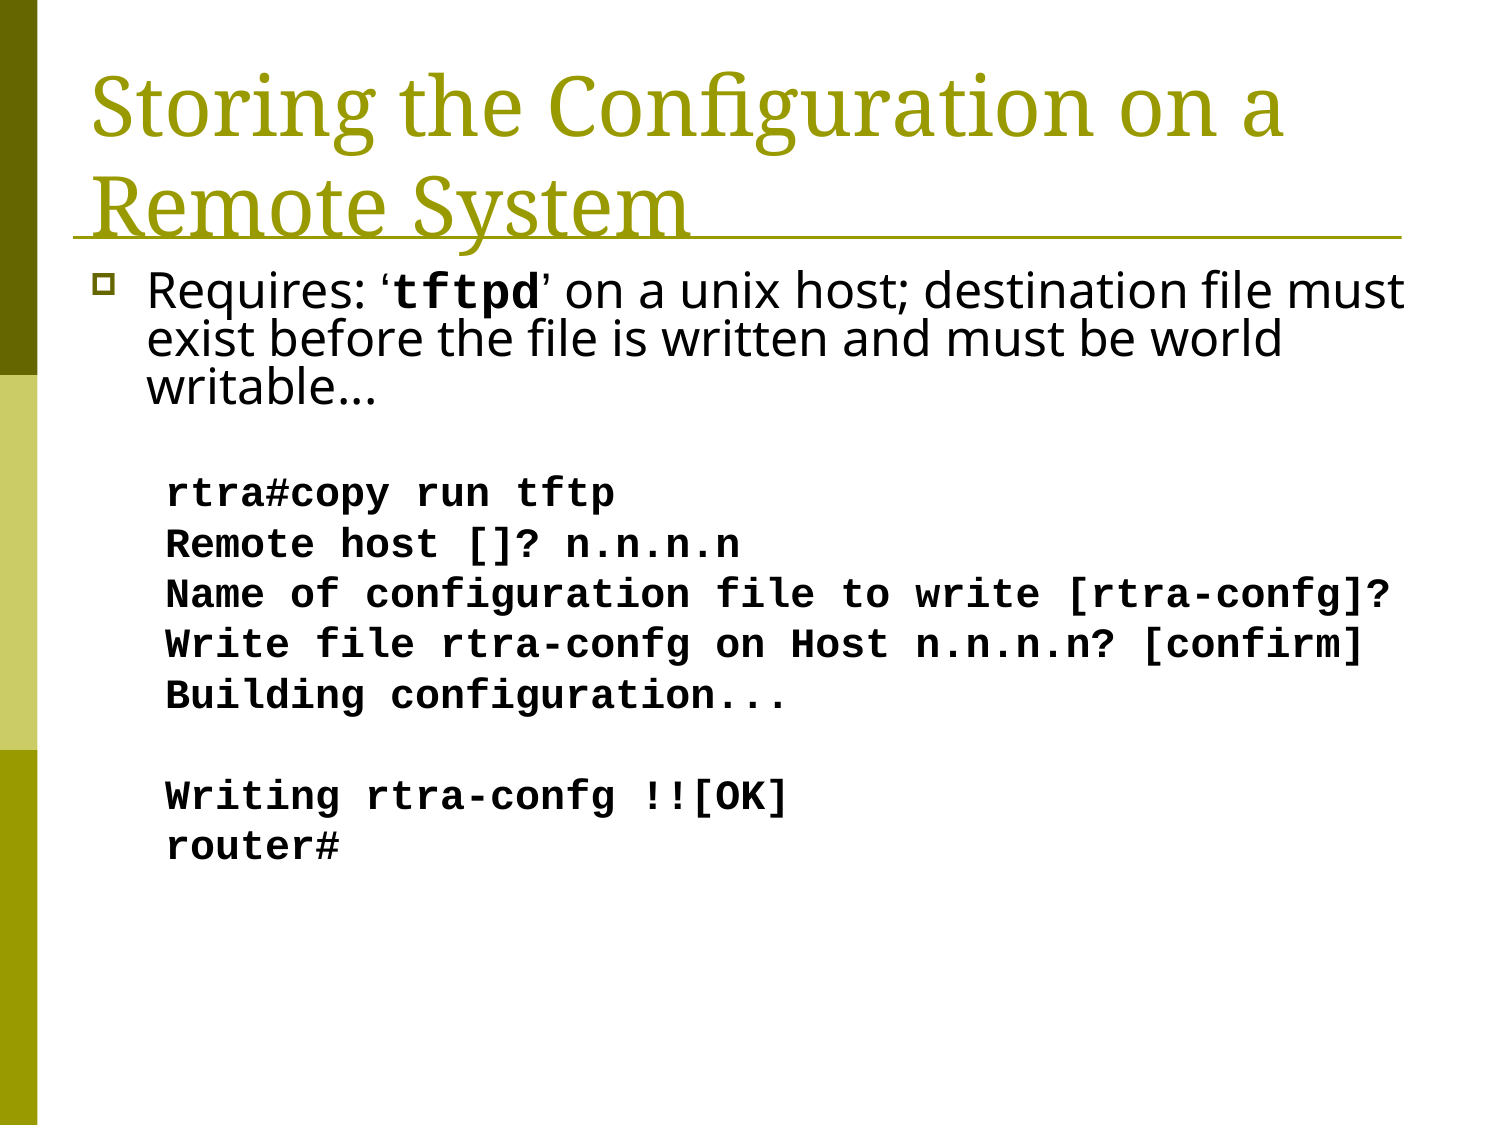

# Storing the Configuration on a Remote System
Requires: ‘tftpd’ on a unix host; destination file must exist before the file is written and must be world writable...
rtra#copy run tftp
Remote host []? n.n.n.n
Name of configuration file to write [rtra-confg]?
Write file rtra-confg on Host n.n.n.n? [confirm]
Building configuration...
Writing rtra-confg !![OK]
router#